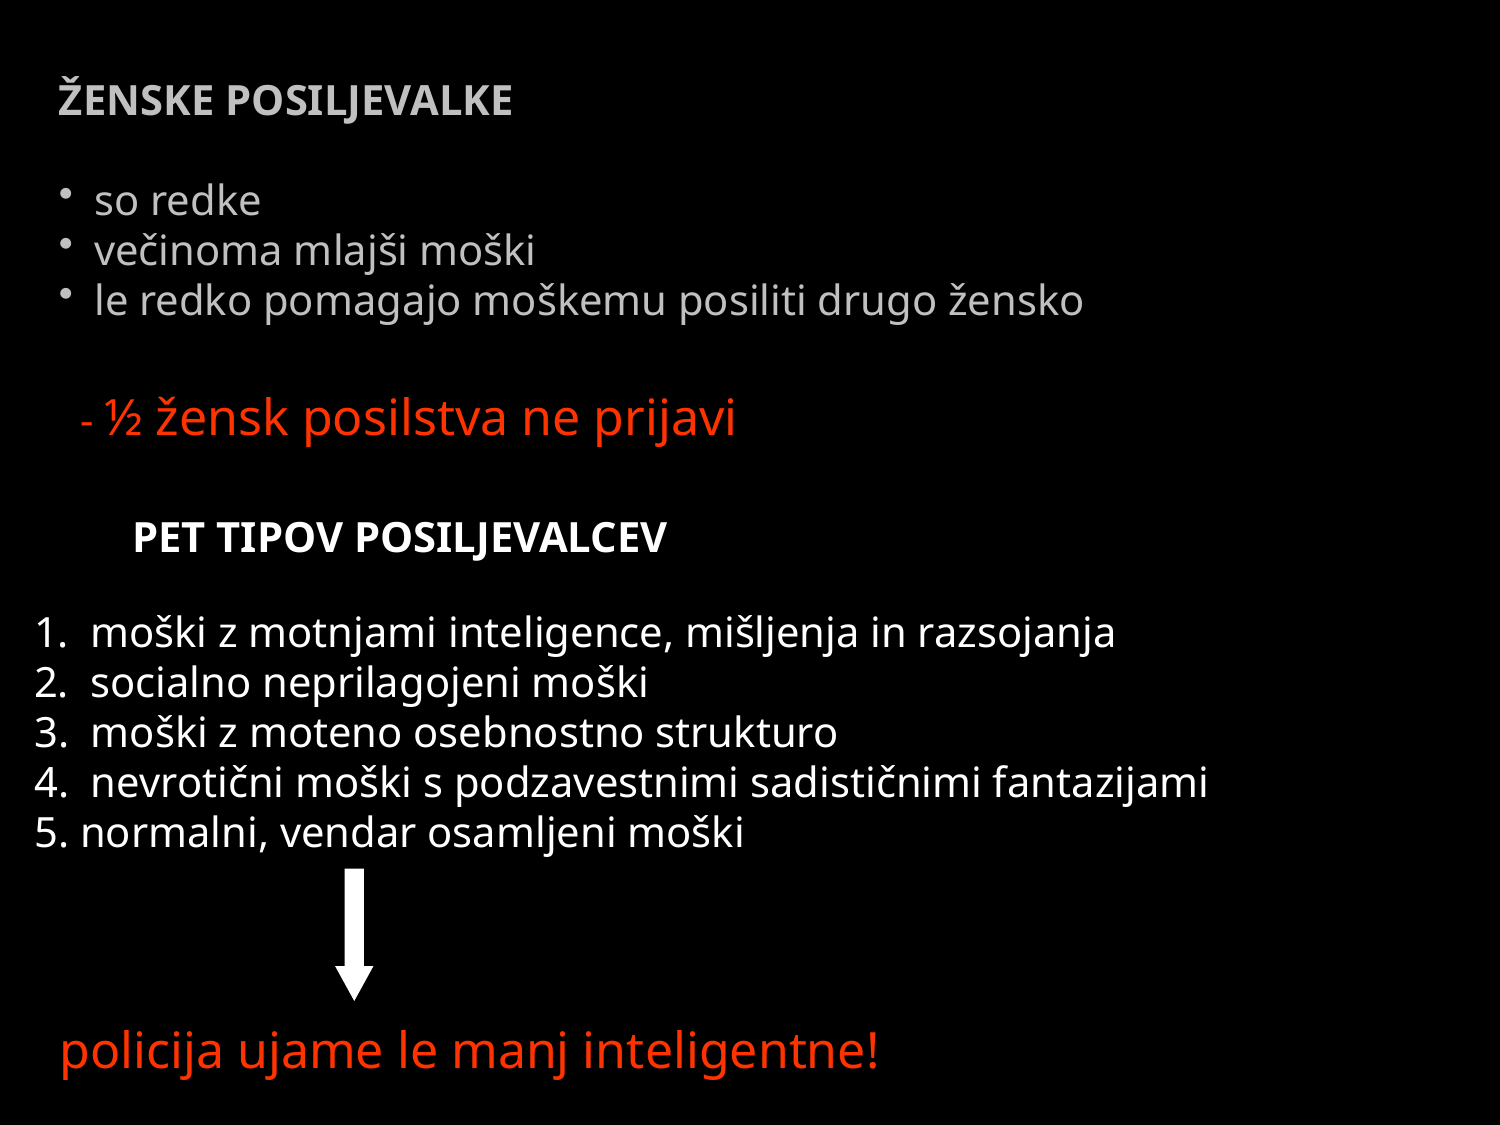

ŽENSKE POSILJEVALKE
so redke
večinoma mlajši moški
le redko pomagajo moškemu posiliti drugo žensko
- ½ žensk posilstva ne prijavi
PET TIPOV POSILJEVALCEV
moški z motnjami inteligence, mišljenja in razsojanja
socialno neprilagojeni moški
3. moški z moteno osebnostno strukturo
4. nevrotični moški s podzavestnimi sadističnimi fantazijami
5. normalni, vendar osamljeni moški
policija ujame le manj inteligentne!